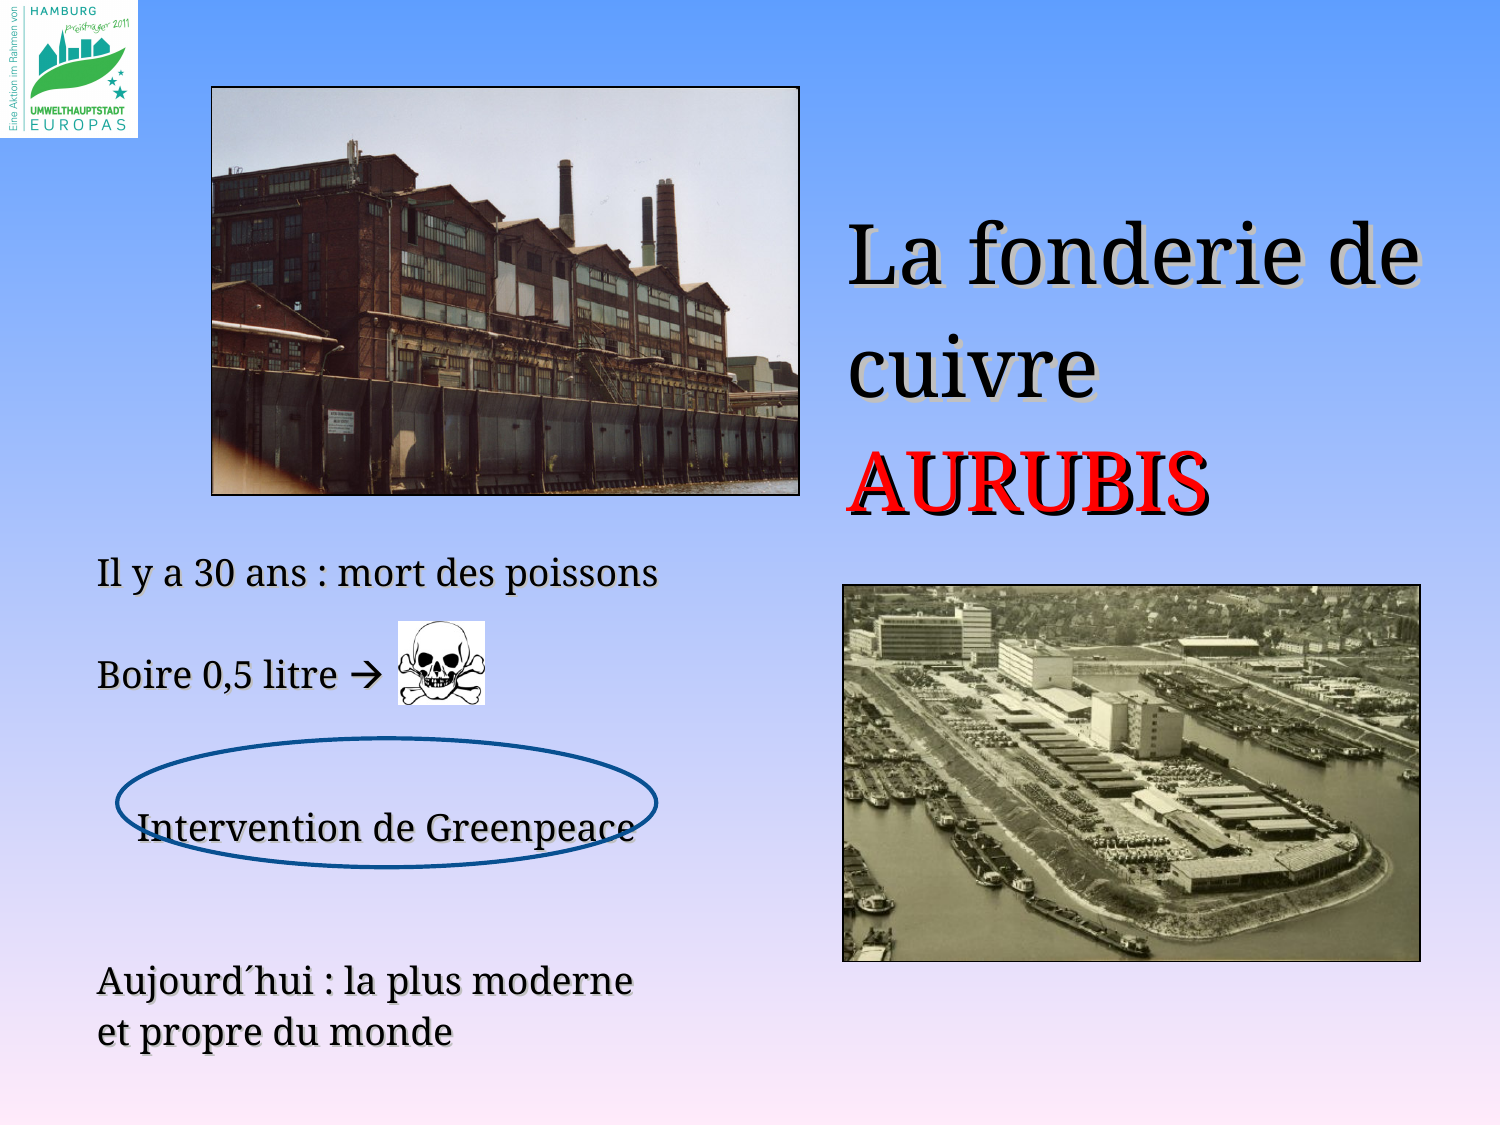

La fonderie de cuivre AURUBIS
Il y a 30 ans : mort des poissons
Boire 0,5 litre 
Intervention de Greenpeace
Aujourd´hui : la plus moderne et propre du monde